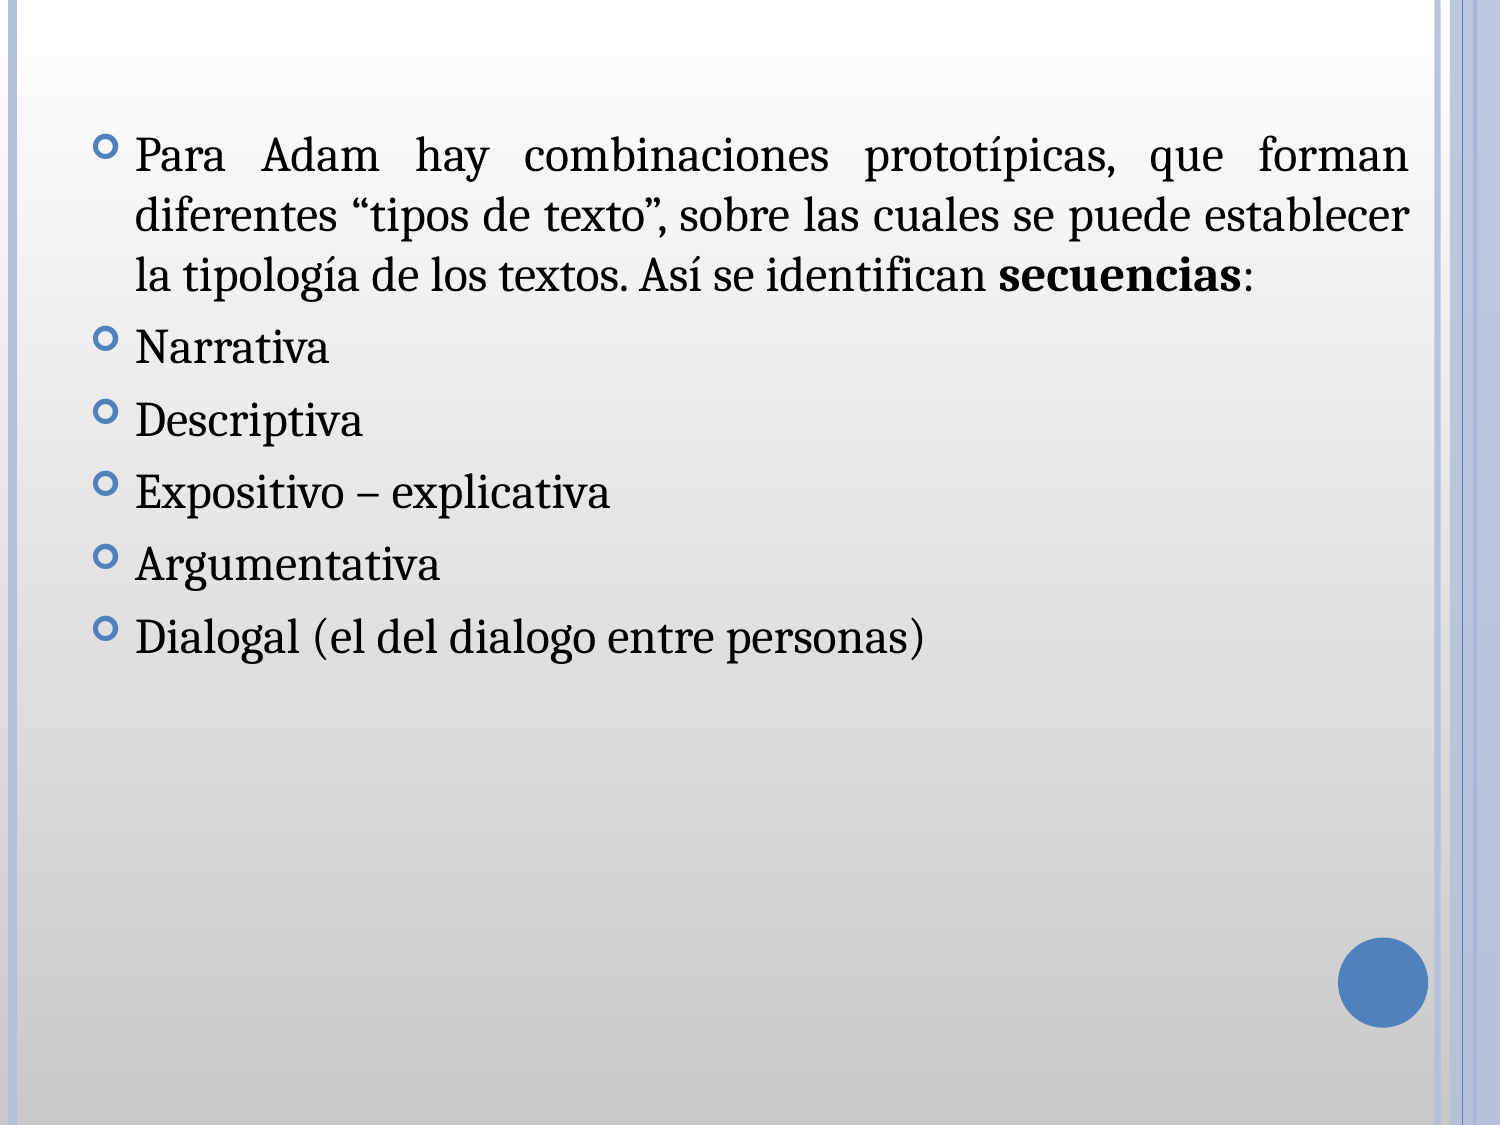

# Para Adam hay combinaciones prototípicas, que forman diferentes “tipos de texto”, sobre las cuales se puede establecer la tipología de los textos. Así se identifican secuencias:
Narrativa
Descriptiva
Expositivo – explicativa
Argumentativa
Dialogal (el del dialogo entre personas)